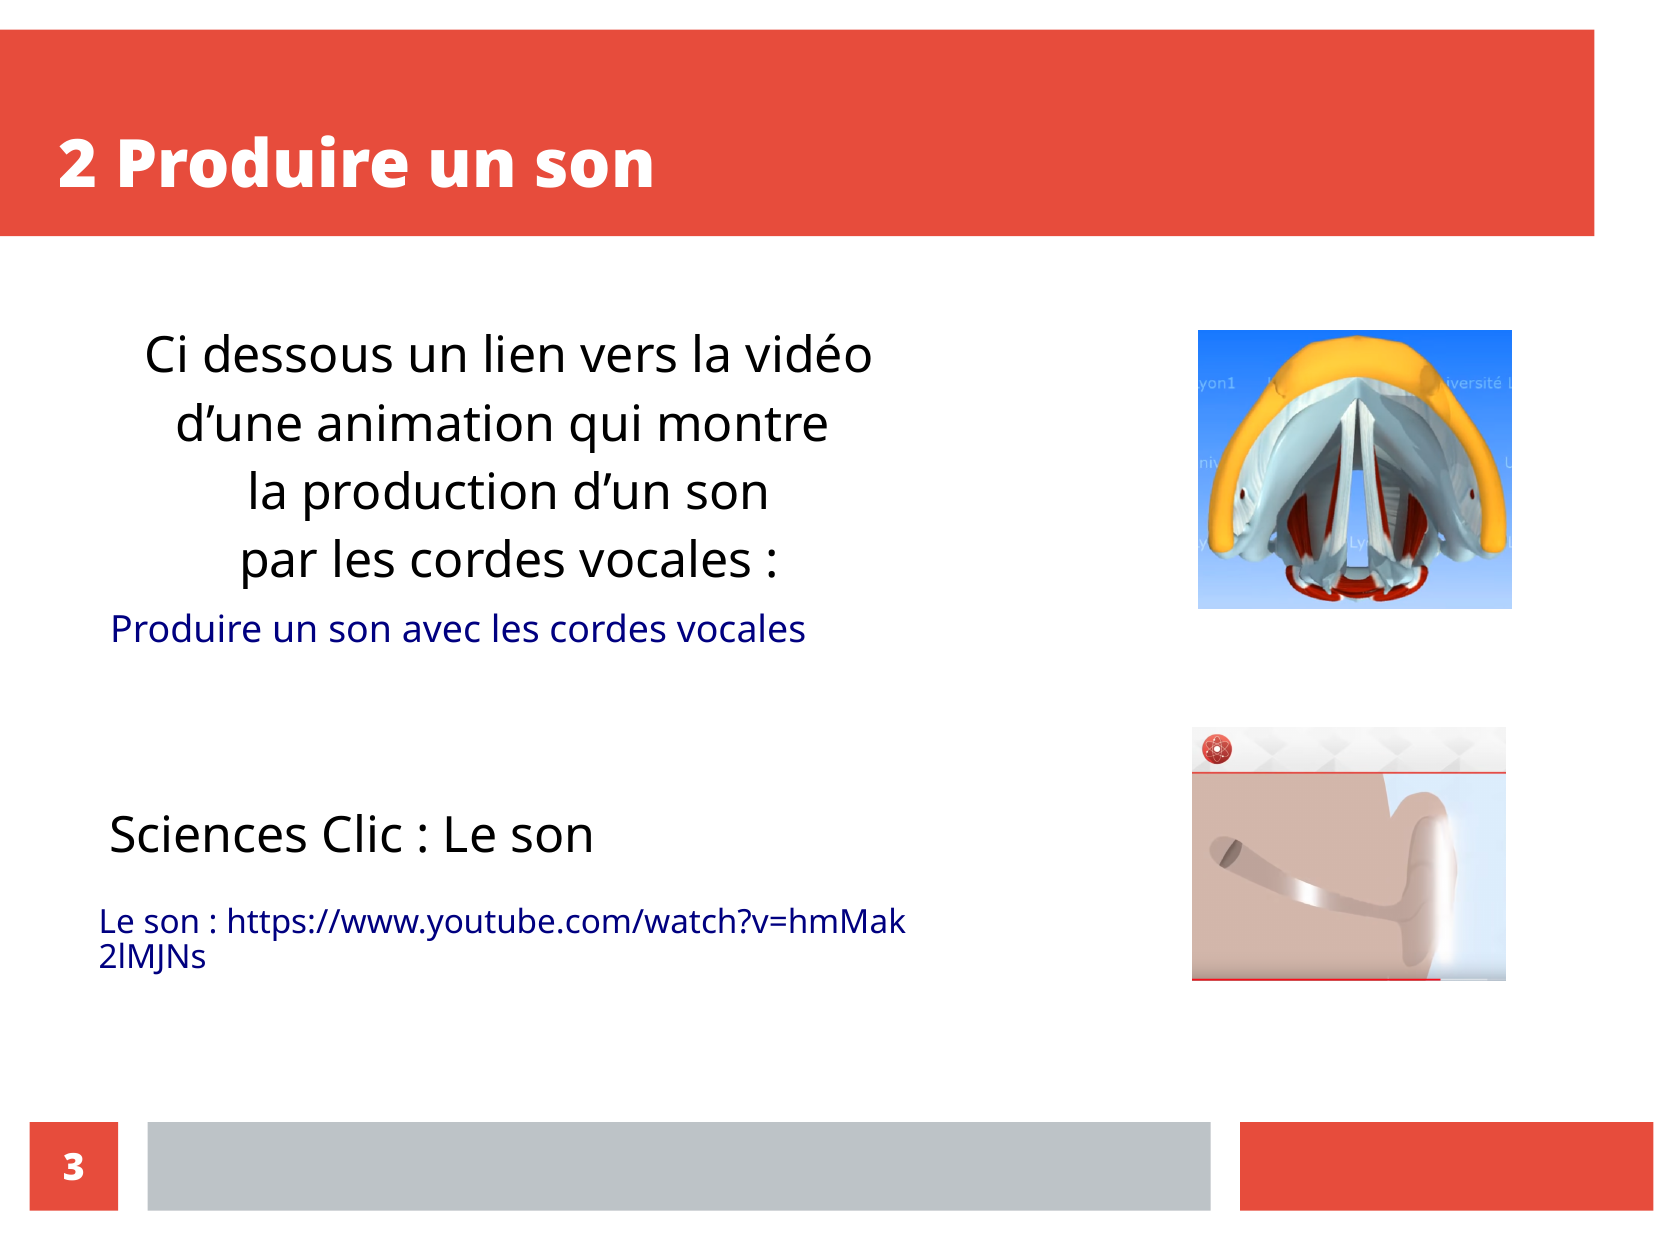

# 2 Produire un son
Ci dessous un lien vers la vidéo
d’une animation qui montre
la production d’un son
par les cordes vocales :
Produire un son avec les cordes vocales
Sciences Clic : Le son
Le son : https://www.youtube.com/watch?v=hmMak2lMJNs
3